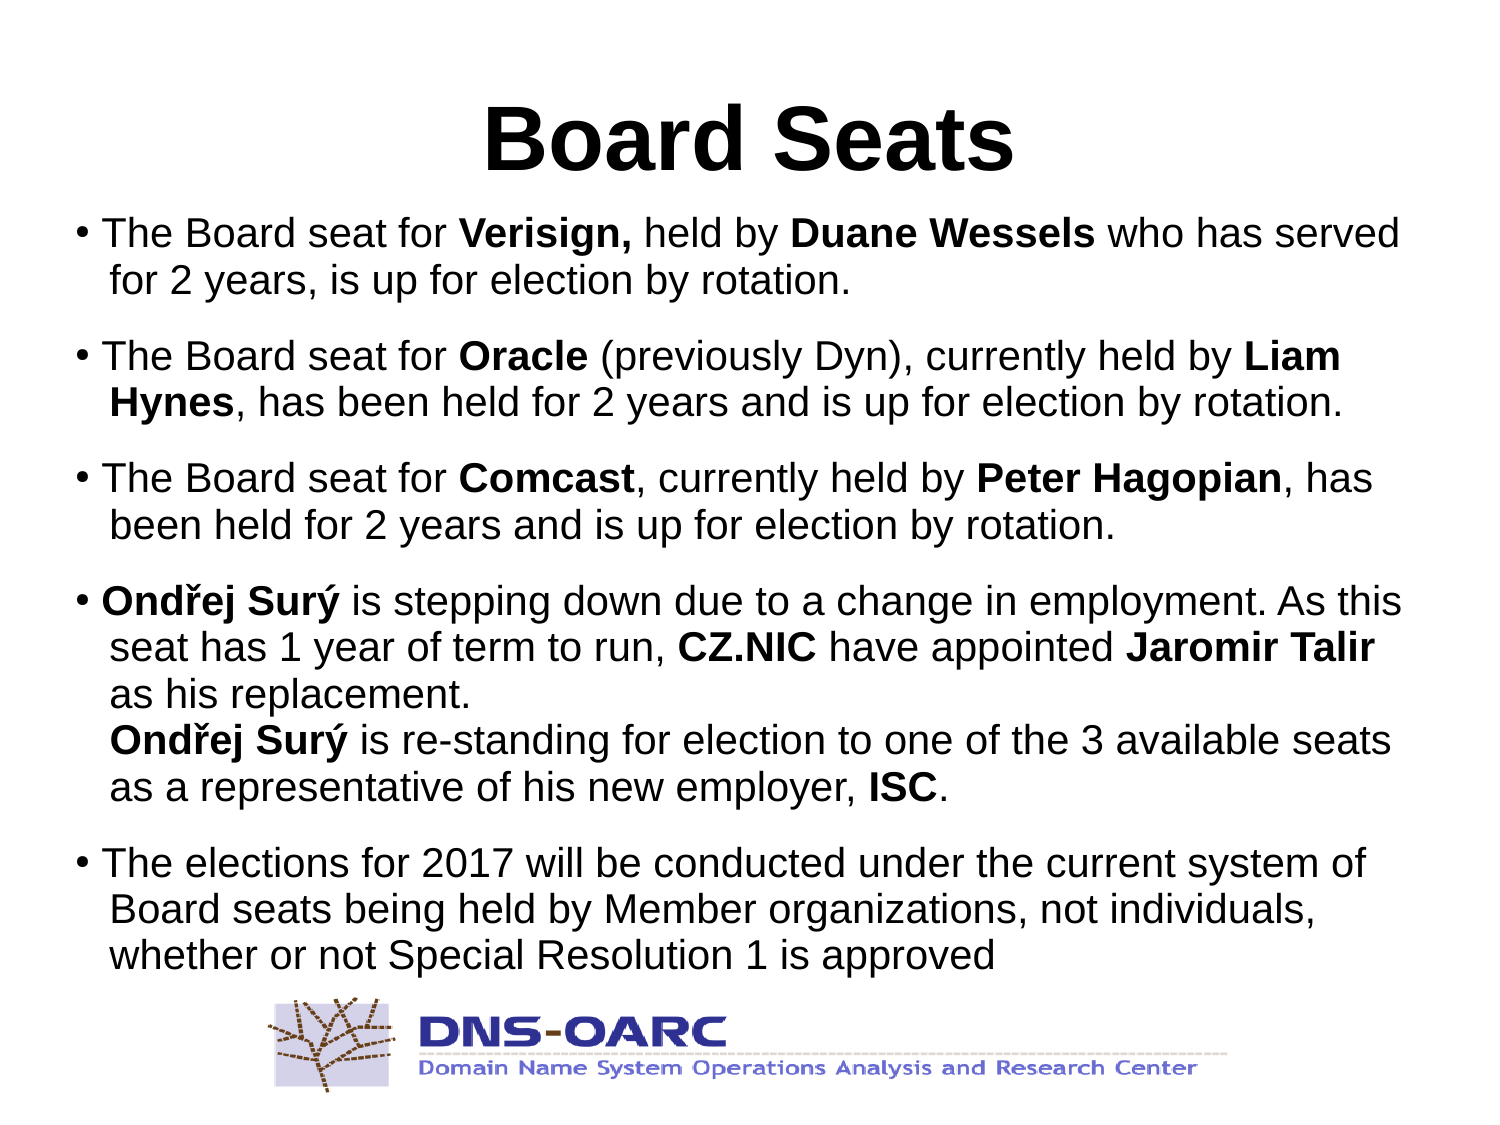

# Board Seats
 The Board seat for Verisign, held by Duane Wessels who has served
 for 2 years, is up for election by rotation.
 The Board seat for Oracle (previously Dyn), currently held by Liam
 Hynes, has been held for 2 years and is up for election by rotation.
 The Board seat for Comcast, currently held by Peter Hagopian, has
 been held for 2 years and is up for election by rotation.
 Ondřej Surý is stepping down due to a change in employment. As this
 seat has 1 year of term to run, CZ.NIC have appointed Jaromir Talir
 as his replacement.
 Ondřej Surý is re-standing for election to one of the 3 available seats
 as a representative of his new employer, ISC.
 The elections for 2017 will be conducted under the current system of
 Board seats being held by Member organizations, not individuals,
 whether or not Special Resolution 1 is approved